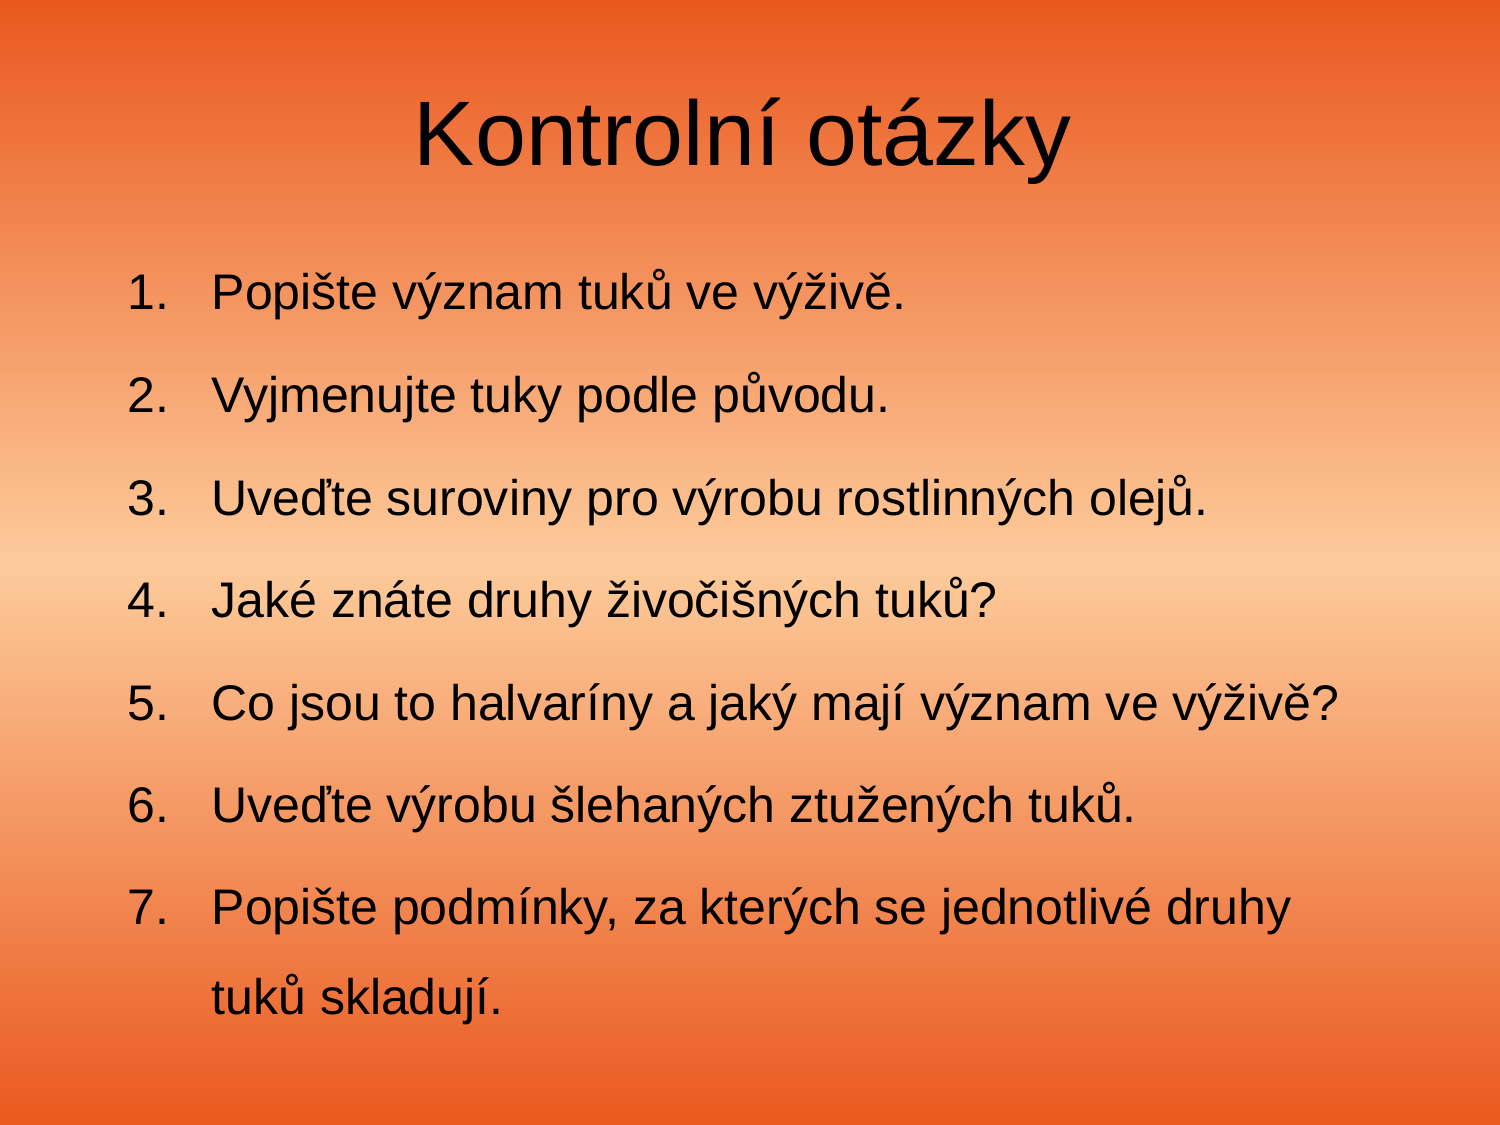

# Kontrolní otázky
Popište význam tuků ve výživě.
Vyjmenujte tuky podle původu.
Uveďte suroviny pro výrobu rostlinných olejů.
Jaké znáte druhy živočišných tuků?
Co jsou to halvaríny a jaký mají význam ve výživě?
Uveďte výrobu šlehaných ztužených tuků.
Popište podmínky, za kterých se jednotlivé druhy tuků skladují.